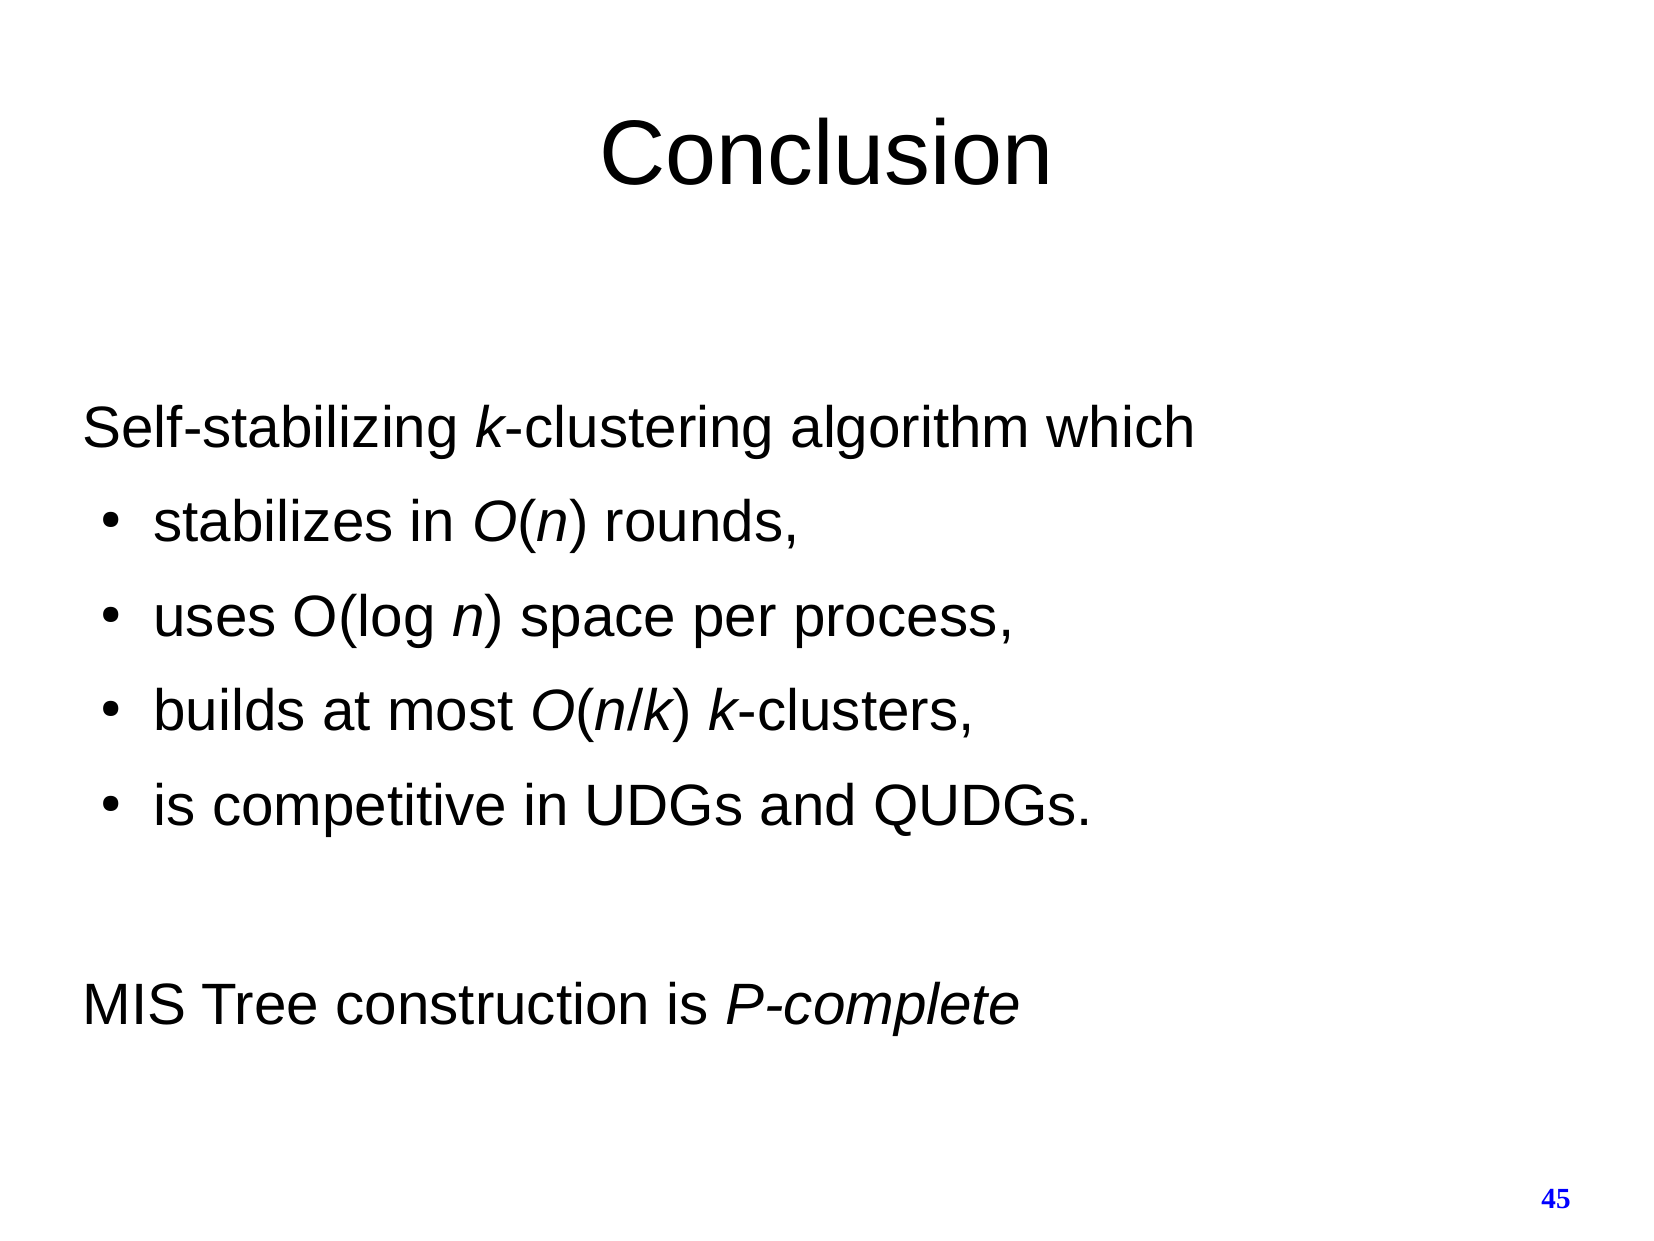

# Conclusion
Self-stabilizing k-clustering algorithm which
stabilizes in O(n) rounds,
uses O(log n) space per process,
builds at most O(n/k) k-clusters,
is competitive in UDGs and QUDGs.
MIS Tree construction is P-complete
45